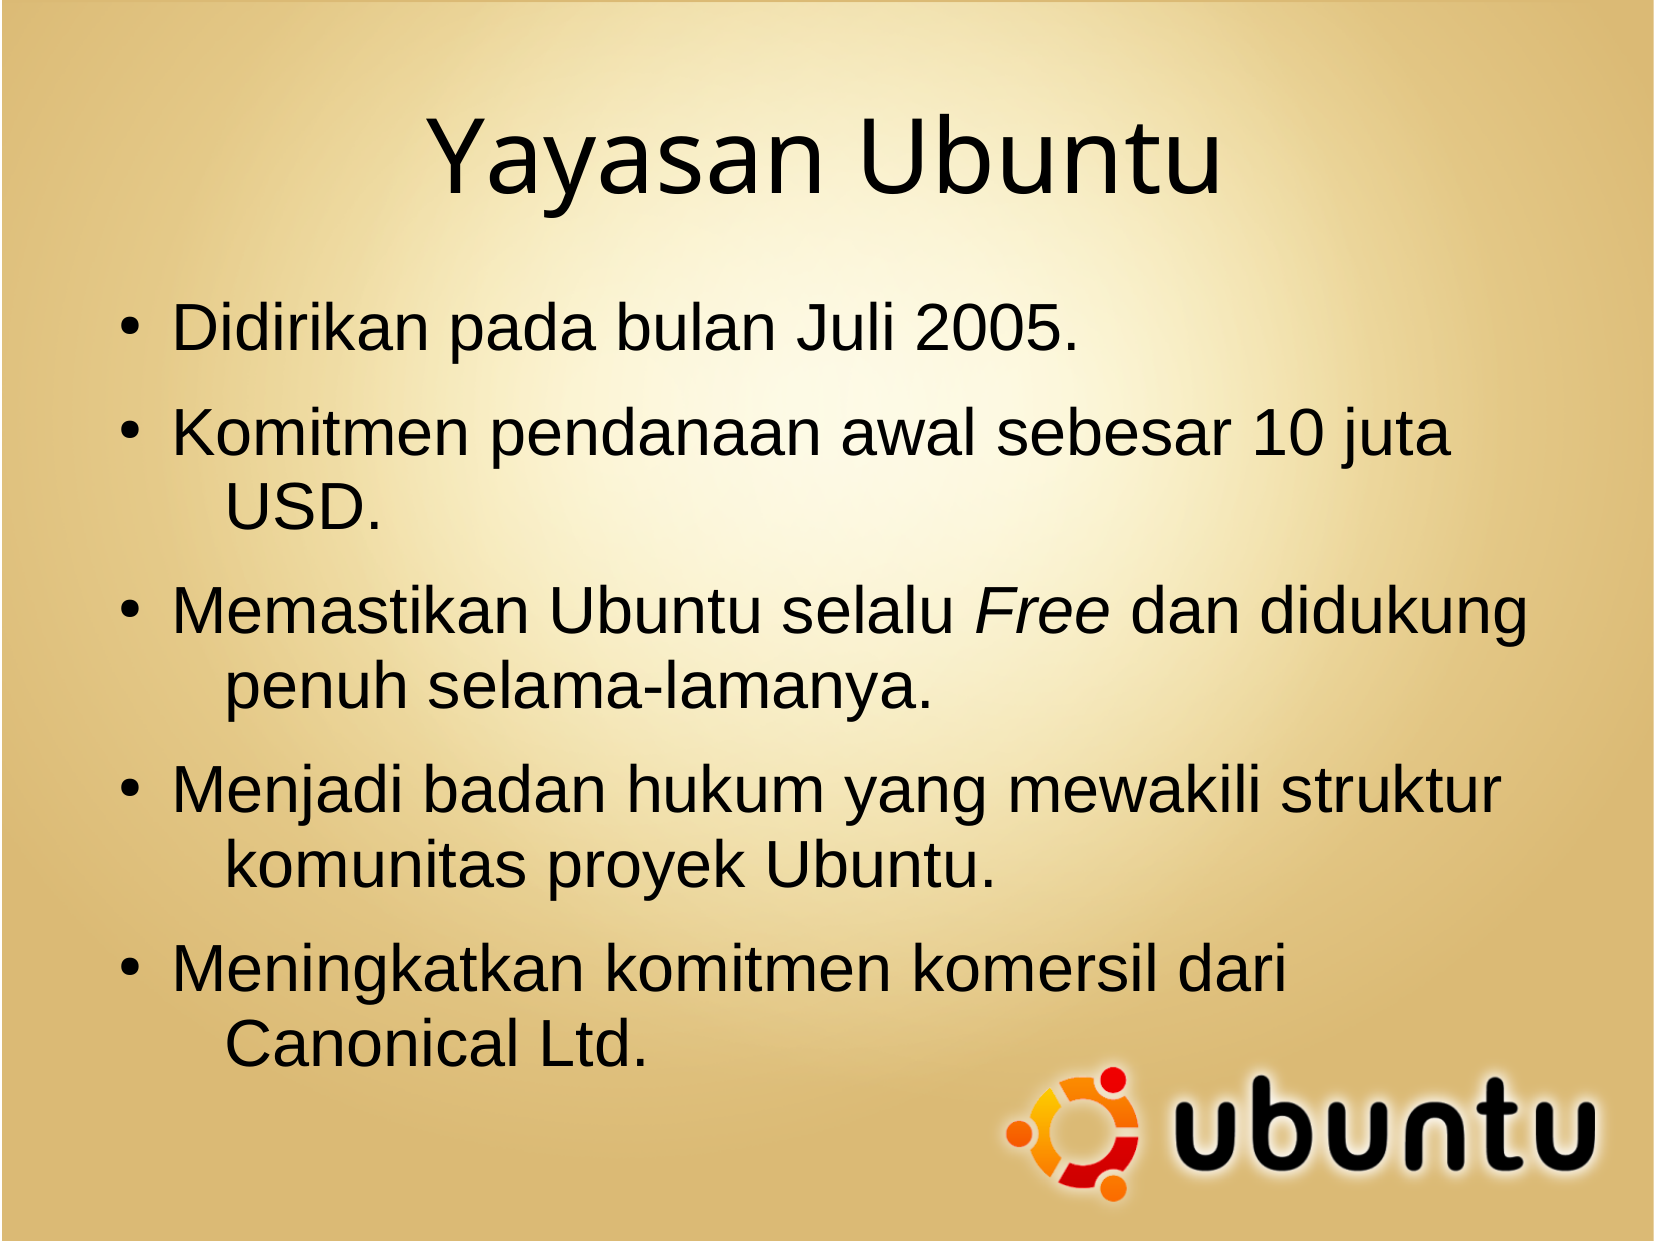

# Yayasan Ubuntu
Didirikan pada bulan Juli 2005.
Komitmen pendanaan awal sebesar 10 juta USD.
Memastikan Ubuntu selalu Free dan didukung penuh selama-lamanya.
Menjadi badan hukum yang mewakili struktur komunitas proyek Ubuntu.
Meningkatkan komitmen komersil dari Canonical Ltd.